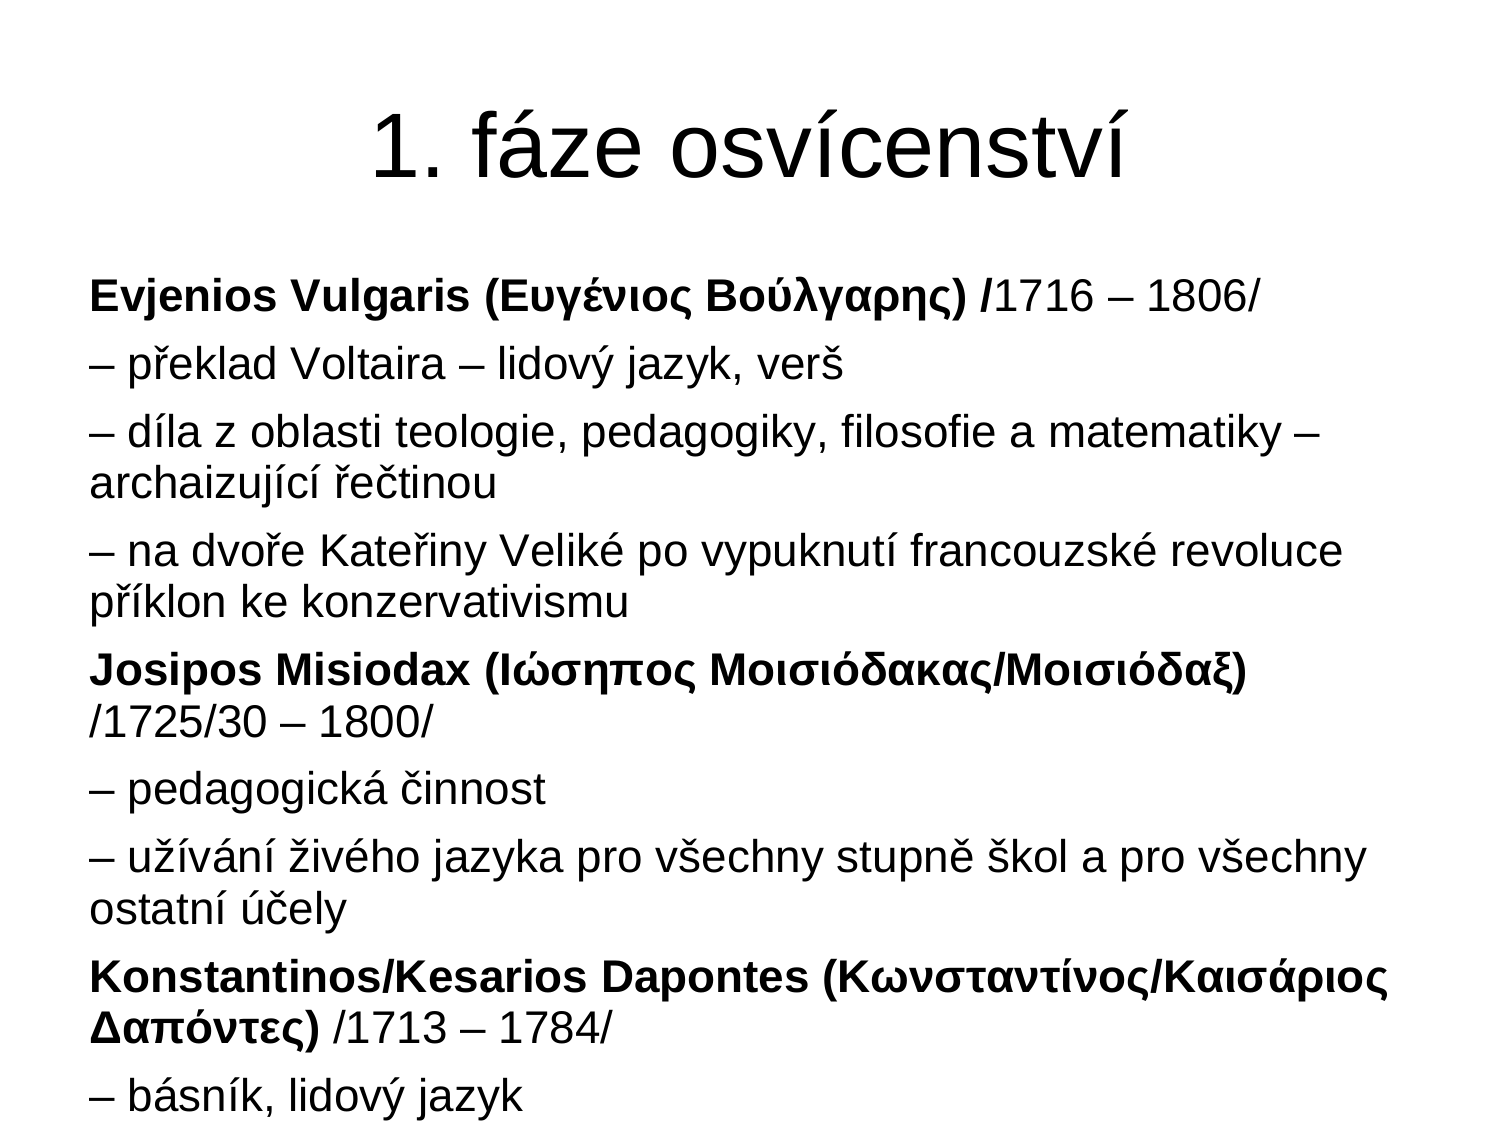

# 1. fáze osvícenství
Evjenios Vulgaris (Ευγένιος Βούλγαρης) /1716 – 1806/
– překlad Voltaira – lidový jazyk, verš
– díla z oblasti teologie, pedagogiky, filosofie a matematiky – archaizující řečtinou
– na dvoře Kateřiny Veliké po vypuknutí francouzské revoluce příklon ke konzervativismu
Josipos Misiodax (Ιώσηπος Μοισιόδακας/Μοισιόδαξ) /1725/30 – 1800/
– pedagogická činnost
– užívání živého jazyka pro všechny stupně škol a pro všechny ostatní účely
Konstantinos/Kesarios Dapontes (Κωνσταντίνος/Καισάριος Δαπόντες) /1713 – 1784/
– básník, lidový jazyk